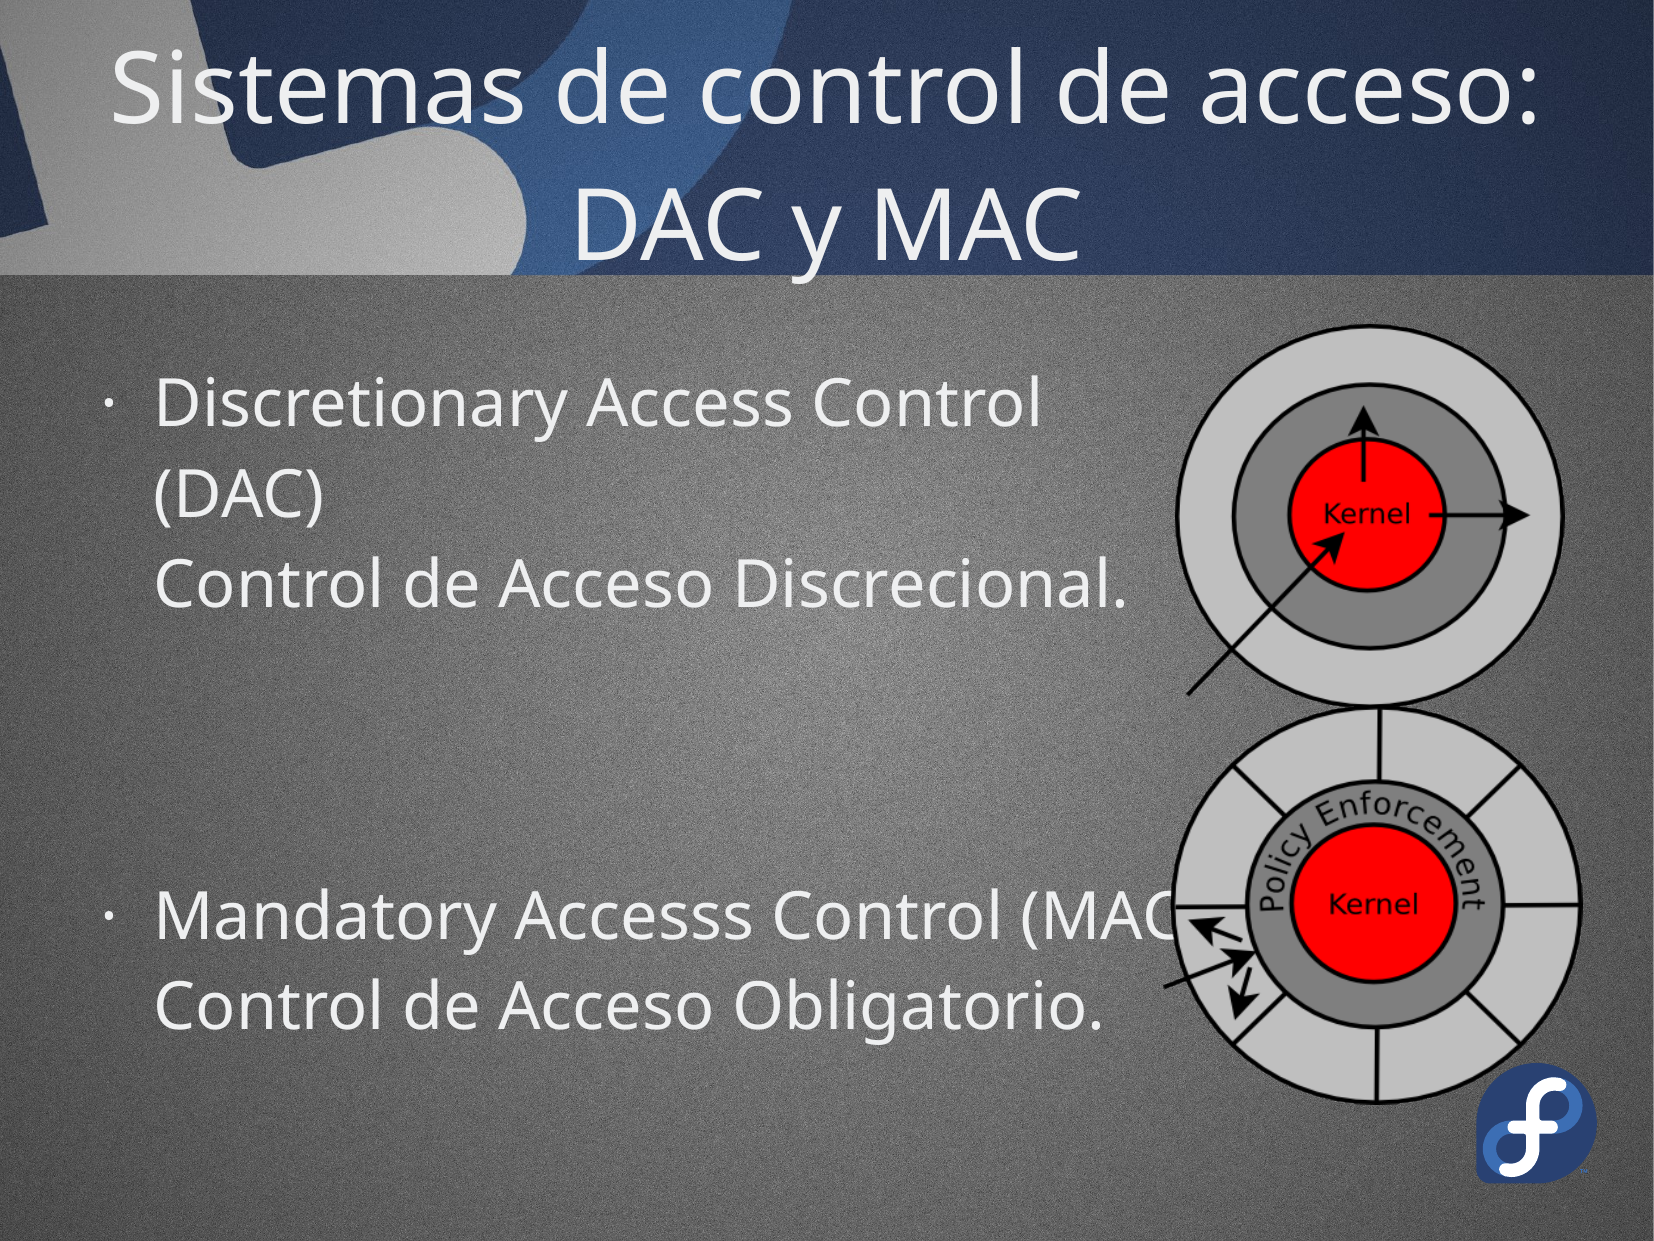

# Sistemas de control de acceso: DAC y MAC
Discretionary Access Control (DAC)
Control de Acceso Discrecional.
Mandatory Accesss Control (MAC)
Control de Acceso Obligatorio.